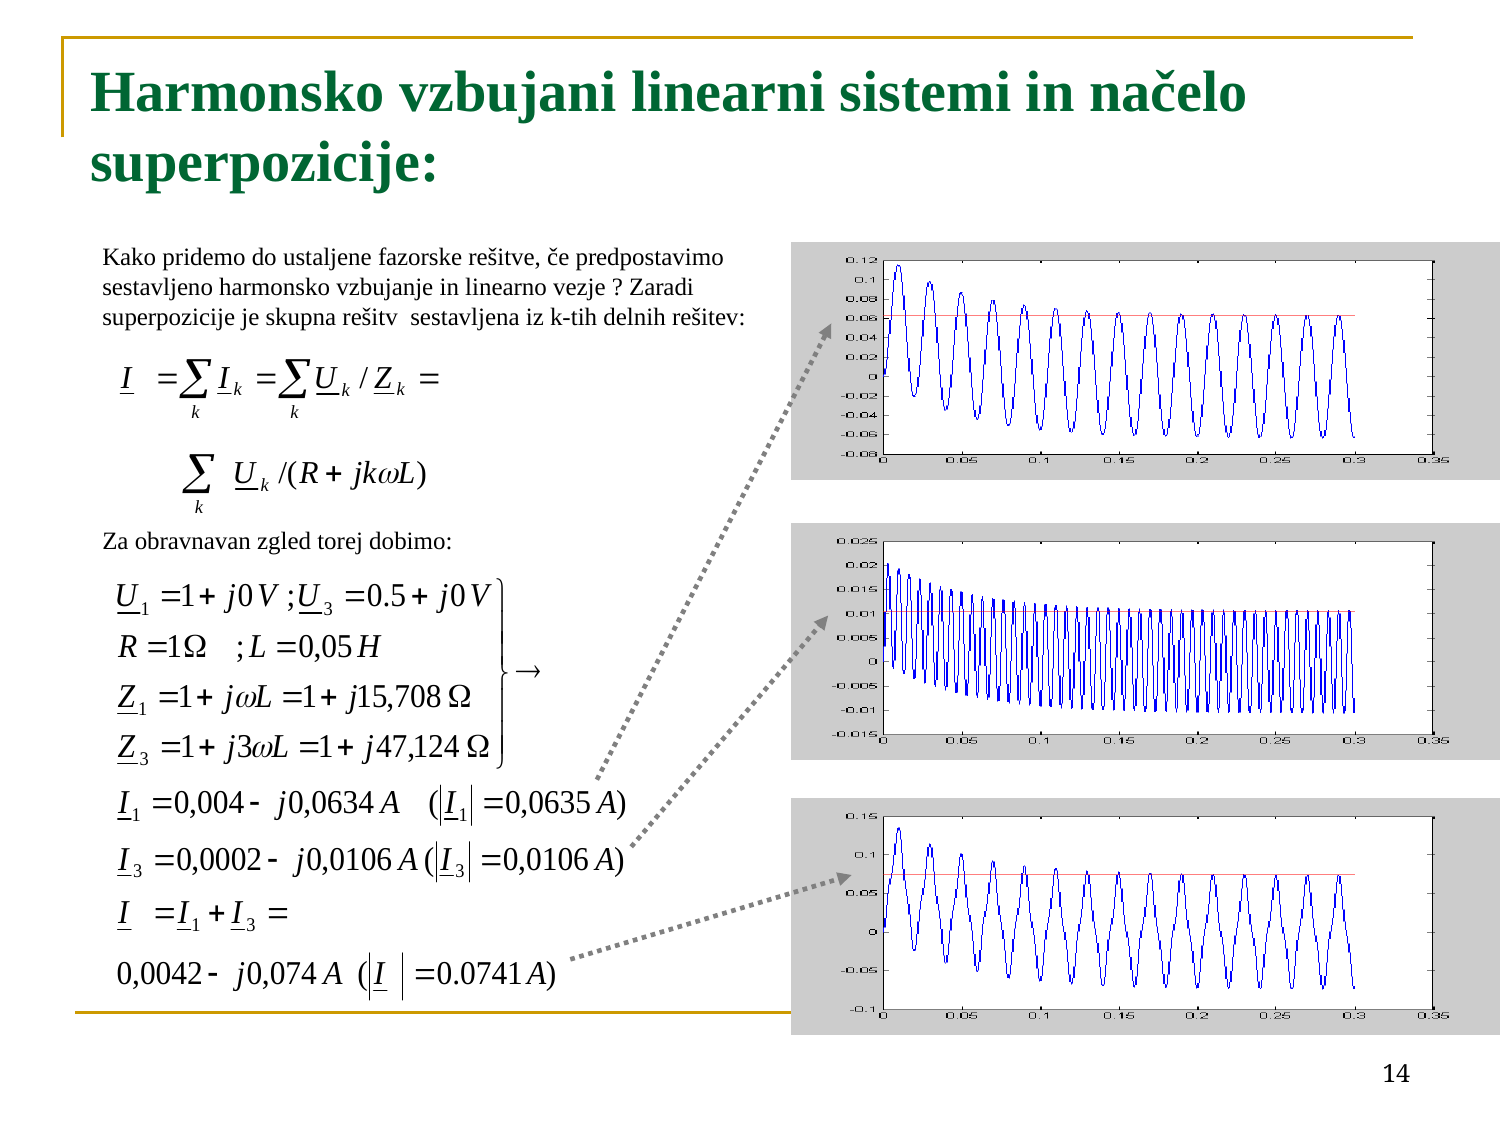

Harmonsko vzbujani linearni sistemi in načelo superpozicije:
#
Kako pridemo do ustaljene fazorske rešitve, če predpostavimo sestavljeno harmonsko vzbujanje in linearno vezje ? Zaradi superpozicije je skupna rešitv sestavljena iz k-tih delnih rešitev:
Za obravnavan zgled torej dobimo: